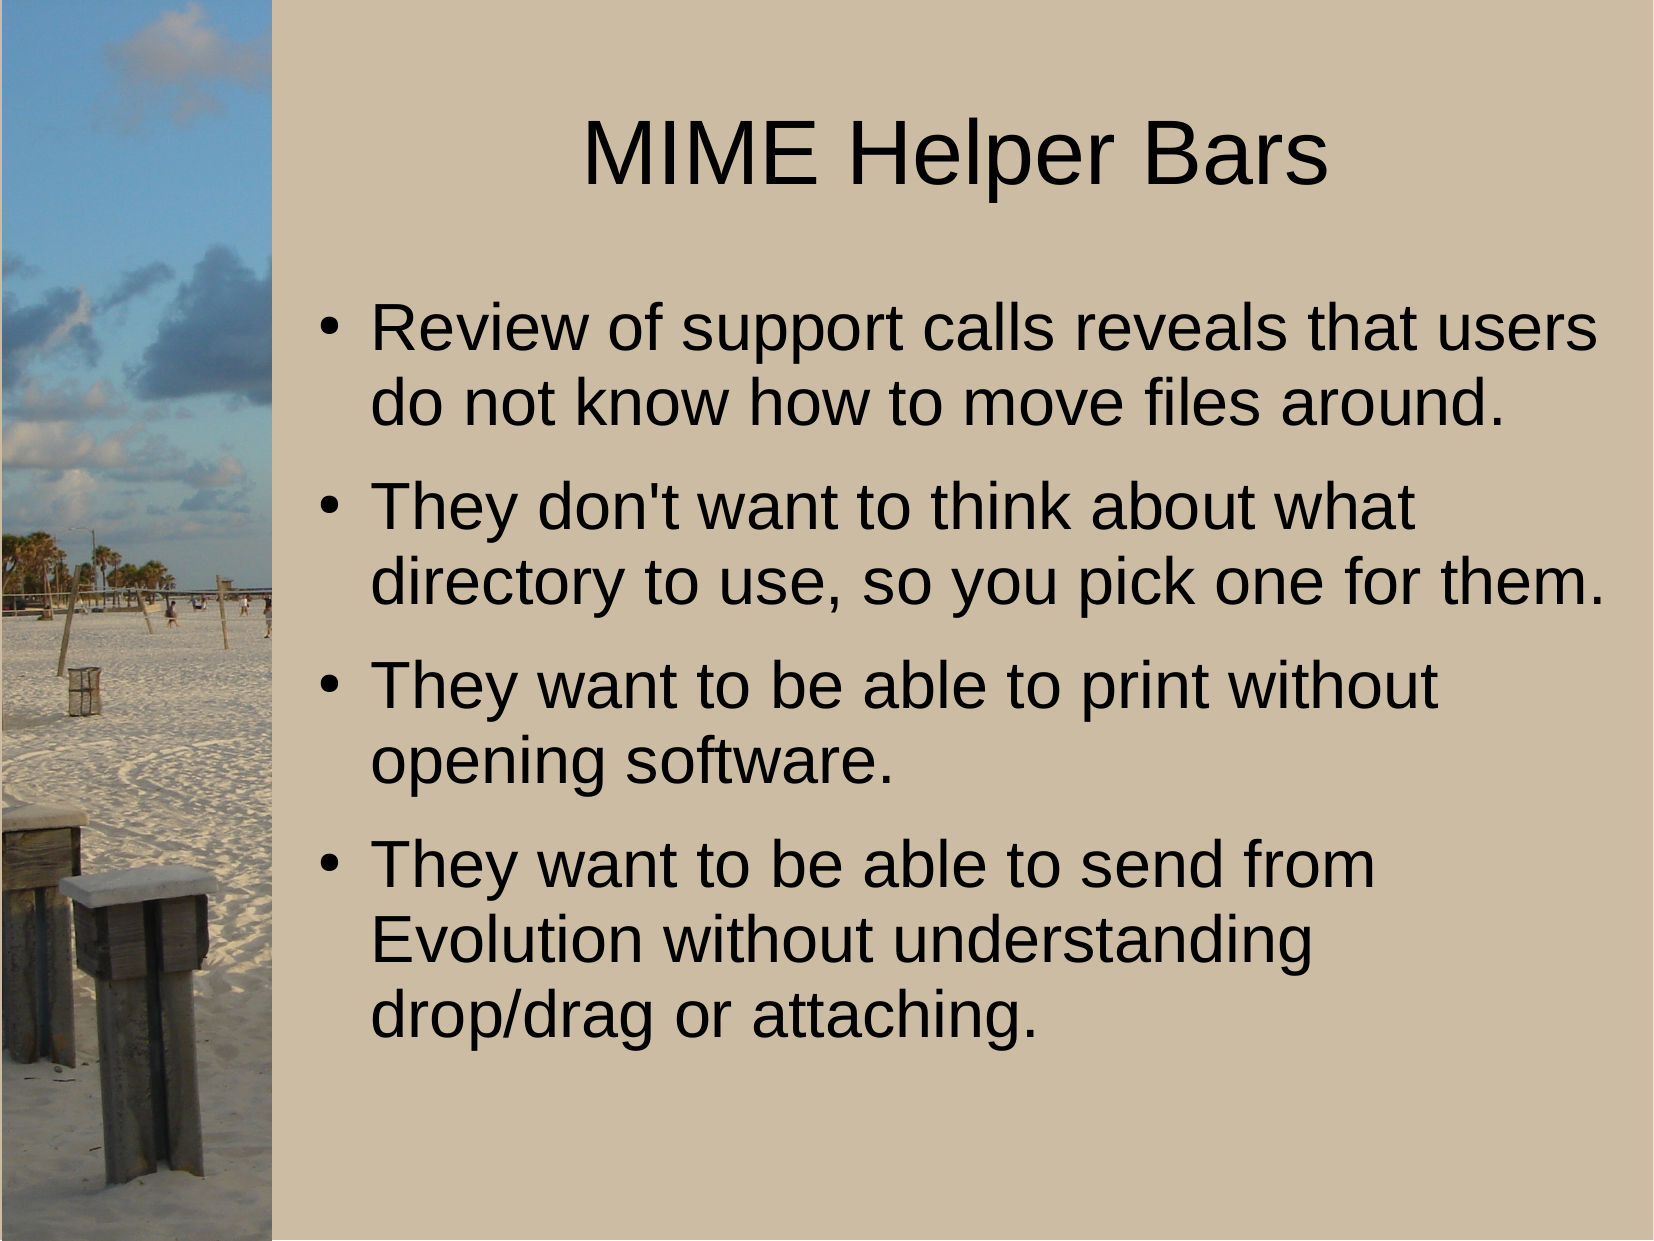

# MIME Helper Bars
Review of support calls reveals that users do not know how to move files around.
They don't want to think about what directory to use, so you pick one for them.
They want to be able to print without opening software.
They want to be able to send from Evolution without understanding drop/drag or attaching.